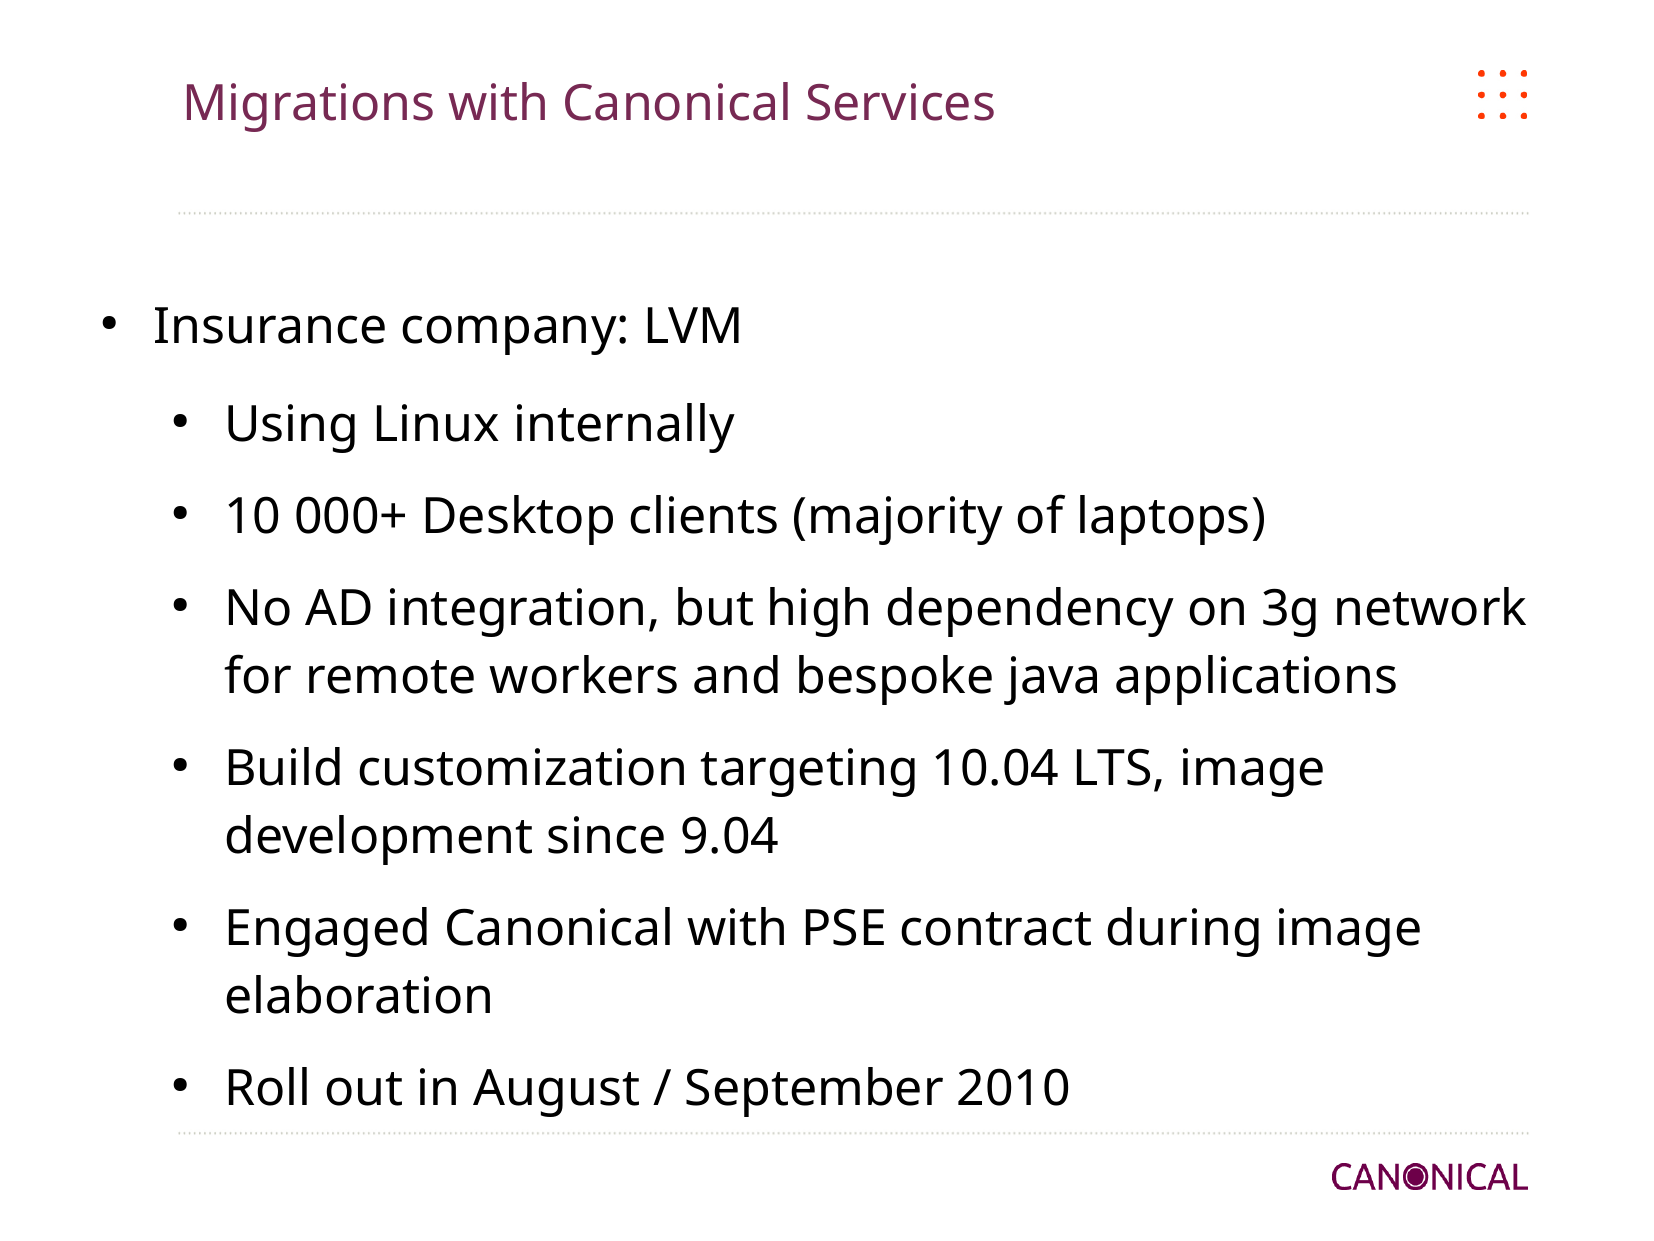

Migrations with Canonical Services
# Insurance company: LVM
Using Linux internally
10 000+ Desktop clients (majority of laptops)
No AD integration, but high dependency on 3g network for remote workers and bespoke java applications
Build customization targeting 10.04 LTS, image development since 9.04
Engaged Canonical with PSE contract during image elaboration
Roll out in August / September 2010